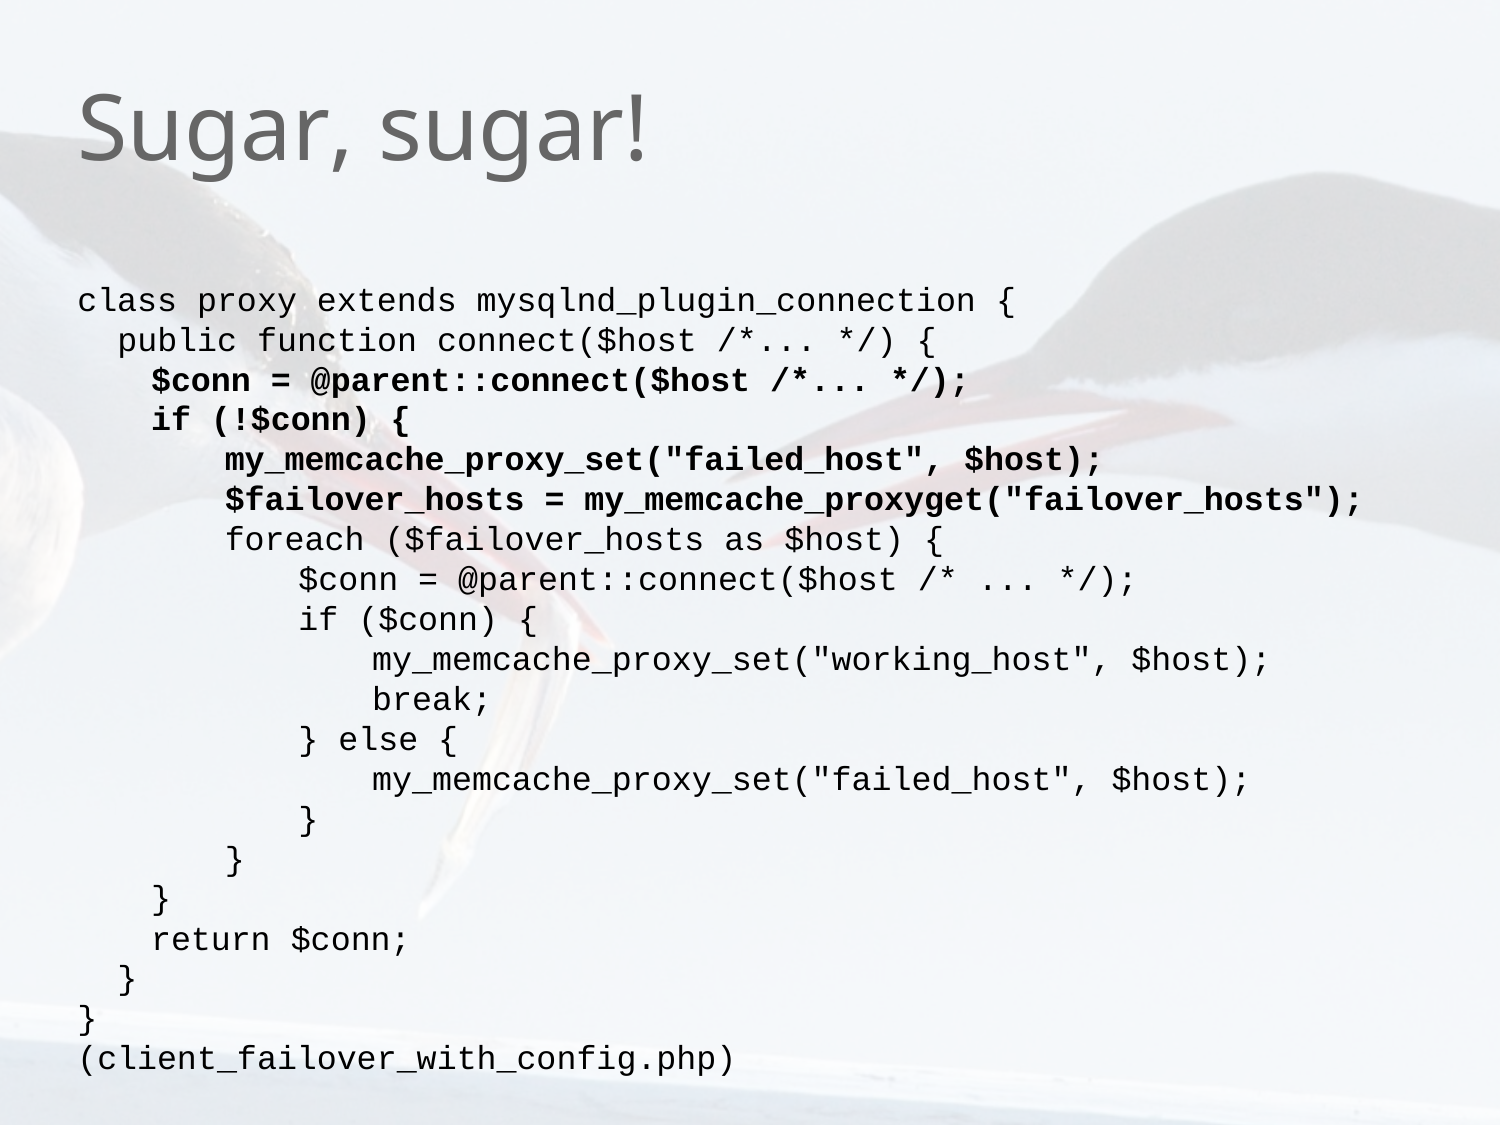

# Sugar, sugar!
class proxy extends mysqlnd_plugin_connection {
 public function connect($host /*... */) {
	$conn = @parent::connect($host /*... */);
	if (!$conn) {
		my_memcache_proxy_set("failed_host", $host);
		$failover_hosts = my_memcache_proxyget("failover_hosts");
		foreach ($failover_hosts as $host) {
			$conn = @parent::connect($host /* ... */);
			if ($conn) {
				my_memcache_proxy_set("working_host", $host);
				break;
			} else {
				my_memcache_proxy_set("failed_host", $host);
			}
		}
	}
	return $conn;
 }
}
(client_failover_with_config.php)